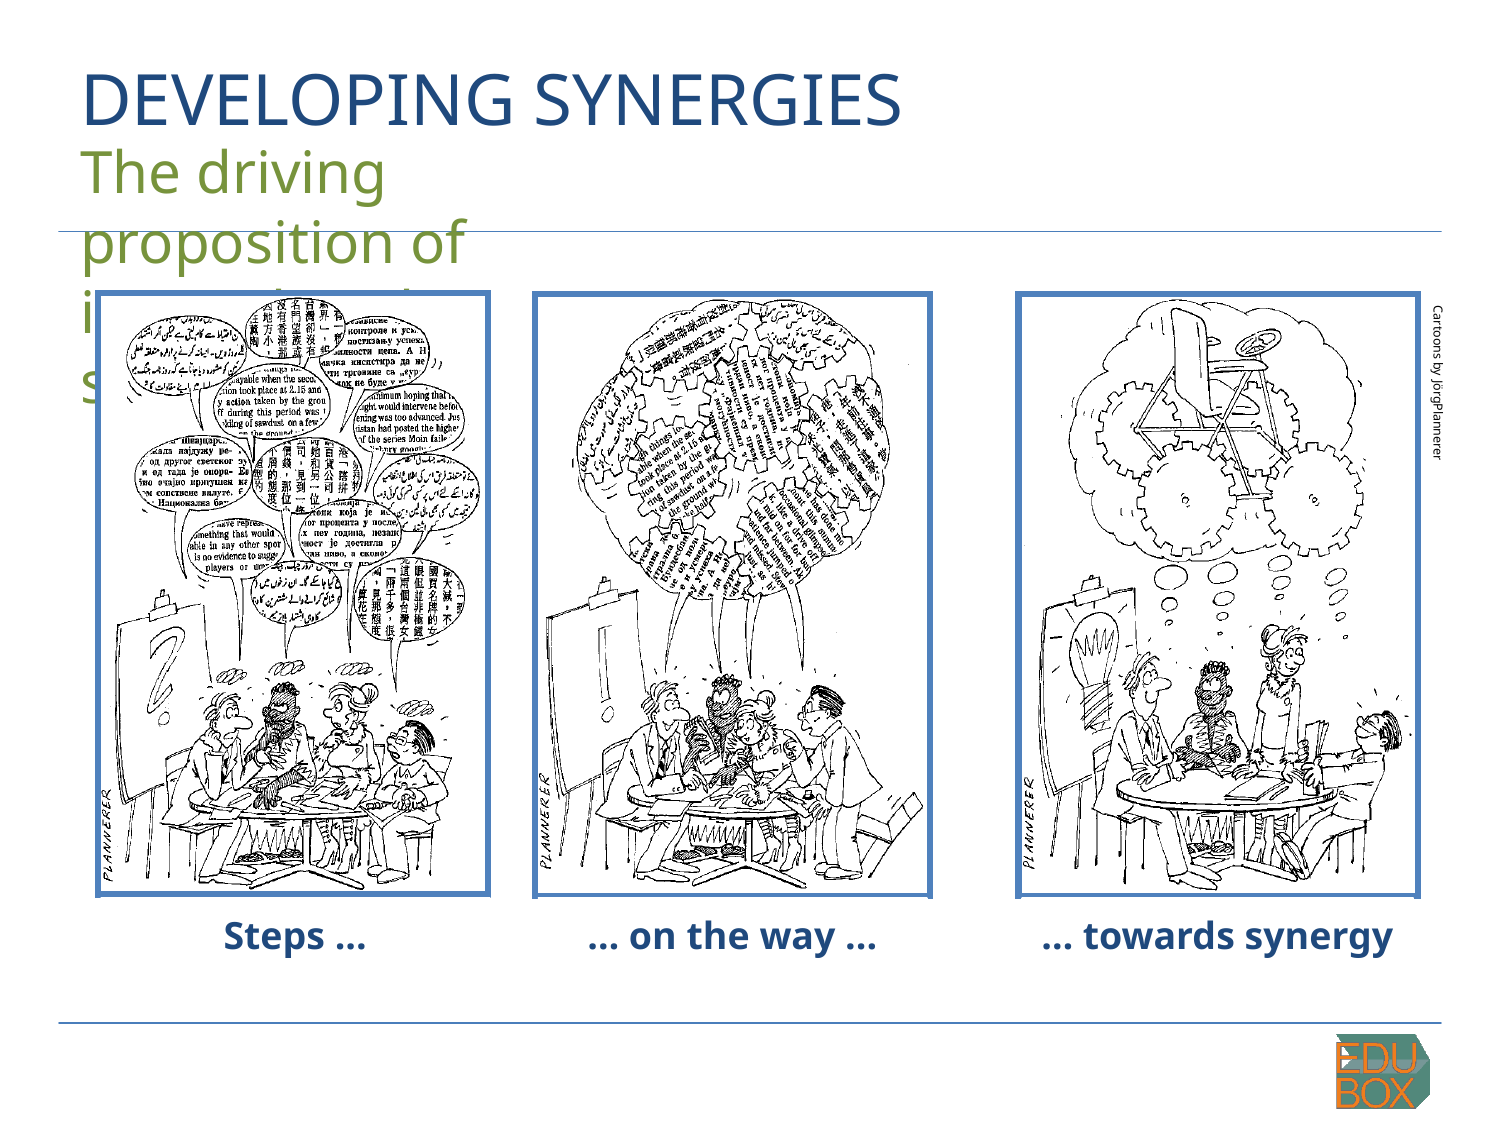

DEVELOPING SYNERGIES
# The driving proposition of intercultural synergy
Steps ...
… on the way ...
… towards synergy
Cartoons by JörgPlannerer